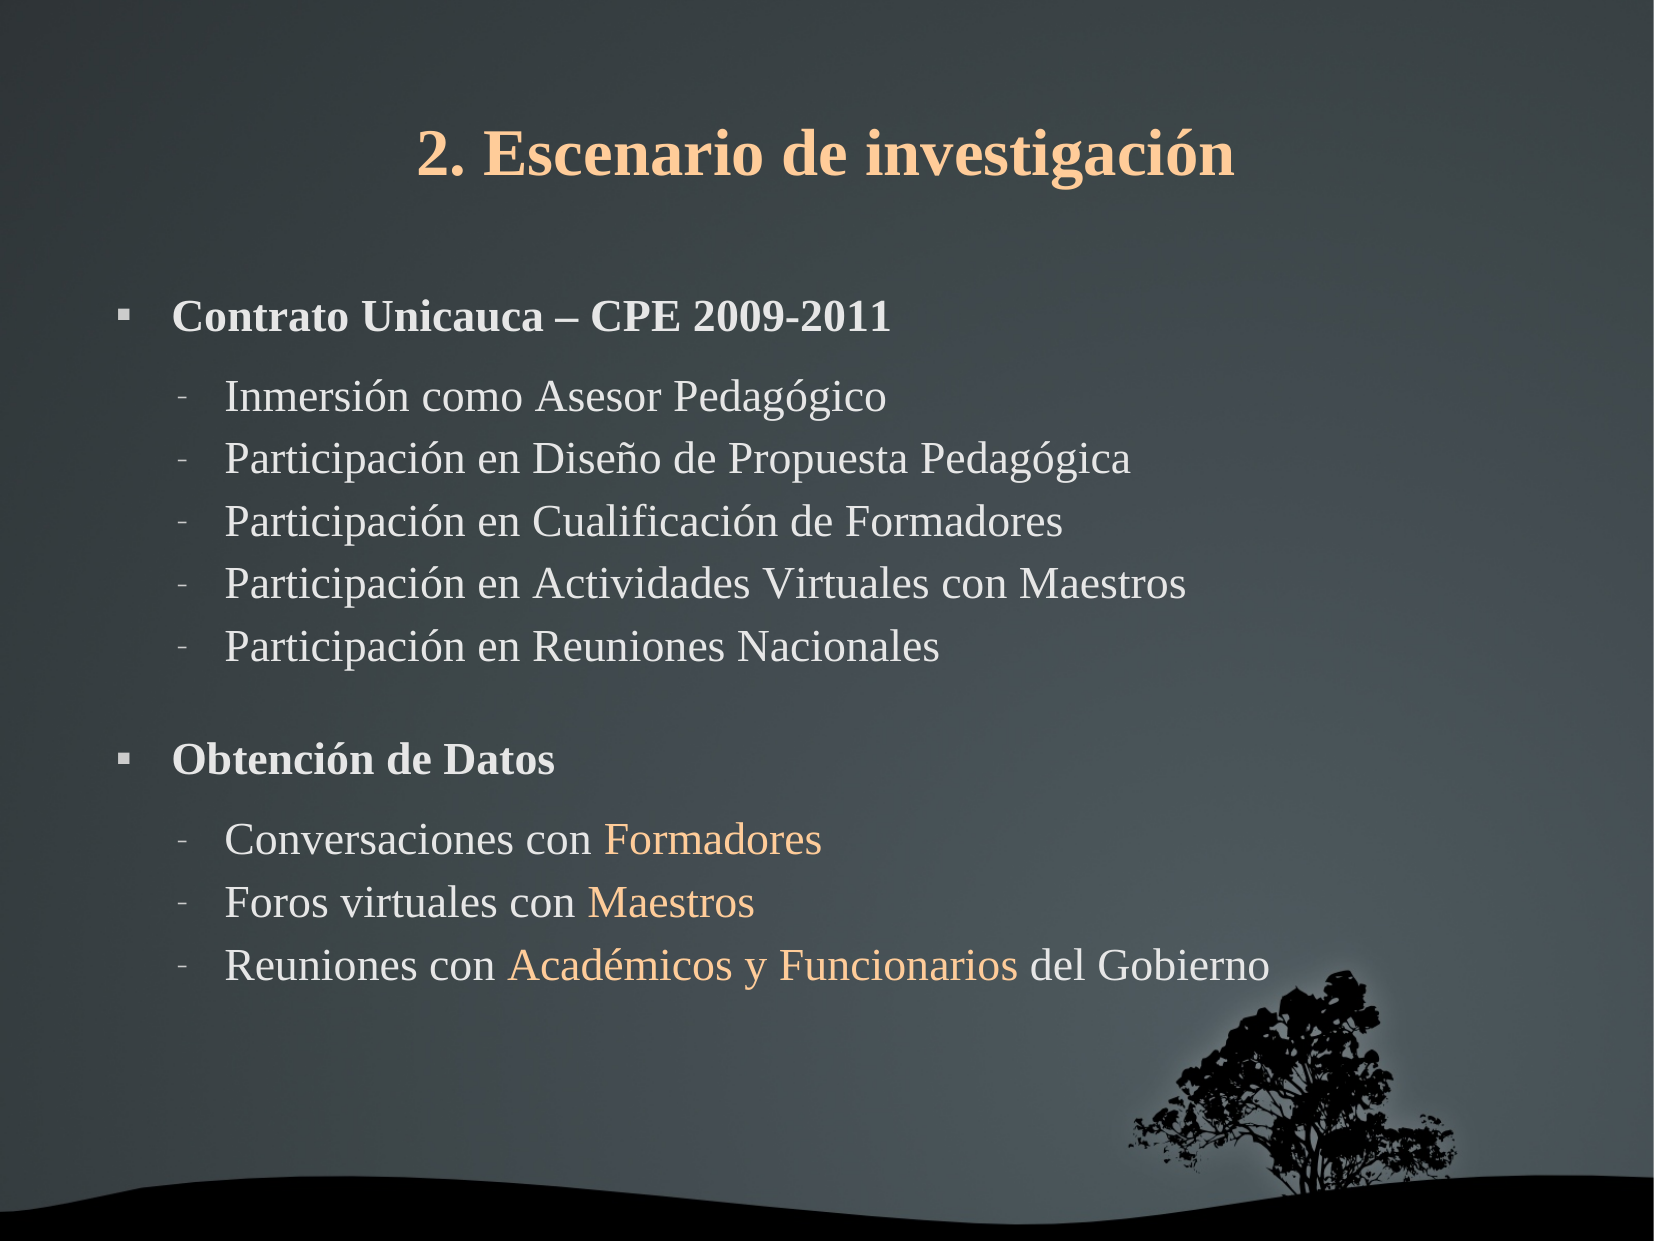

# 2. Escenario de investigación
Contrato Unicauca – CPE 2009-2011
Inmersión como Asesor Pedagógico
Participación en Diseño de Propuesta Pedagógica
Participación en Cualificación de Formadores
Participación en Actividades Virtuales con Maestros
Participación en Reuniones Nacionales
Obtención de Datos
Conversaciones con Formadores
Foros virtuales con Maestros
Reuniones con Académicos y Funcionarios del Gobierno